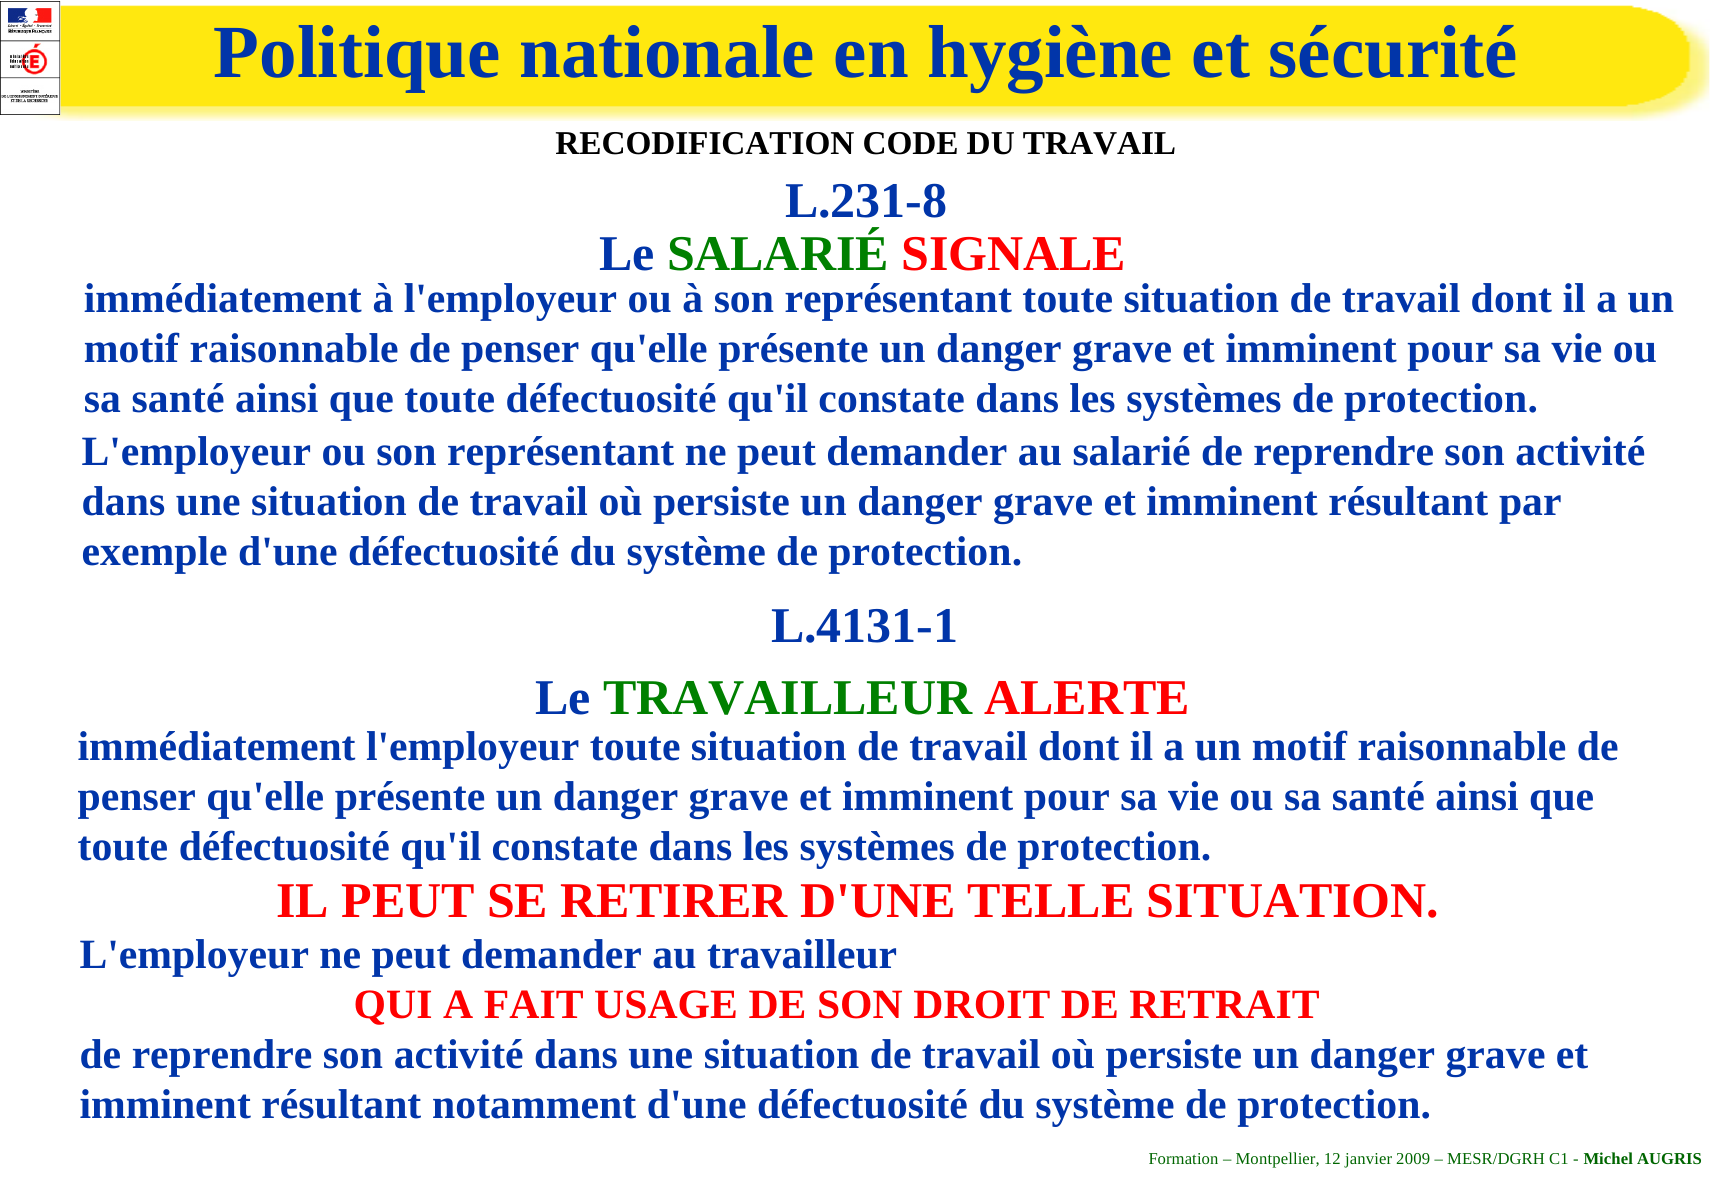

Politique nationale en hygiène et sécurité
RECODIFICATION CODE DU TRAVAIL
L.231-8
Le SALARIÉ SIGNALE
immédiatement à l'employeur ou à son représentant toute situation de travail dont il a un motif raisonnable de penser qu'elle présente un danger grave et imminent pour sa vie ou sa santé ainsi que toute défectuosité qu'il constate dans les systèmes de protection.
L'employeur ou son représentant ne peut demander au salarié de reprendre son activité dans une situation de travail où persiste un danger grave et imminent résultant par exemple d'une défectuosité du système de protection.
L.4131-1
Le TRAVAILLEUR ALERTE
immédiatement l'employeur toute situation de travail dont il a un motif raisonnable de penser qu'elle présente un danger grave et imminent pour sa vie ou sa santé ainsi que toute défectuosité qu'il constate dans les systèmes de protection.
IL PEUT SE RETIRER D'UNE TELLE SITUATION.
L'employeur ne peut demander au travailleur
QUI A FAIT USAGE DE SON DROIT DE RETRAIT
de reprendre son activité dans une situation de travail où persiste un danger grave et imminent résultant notamment d'une défectuosité du système de protection.